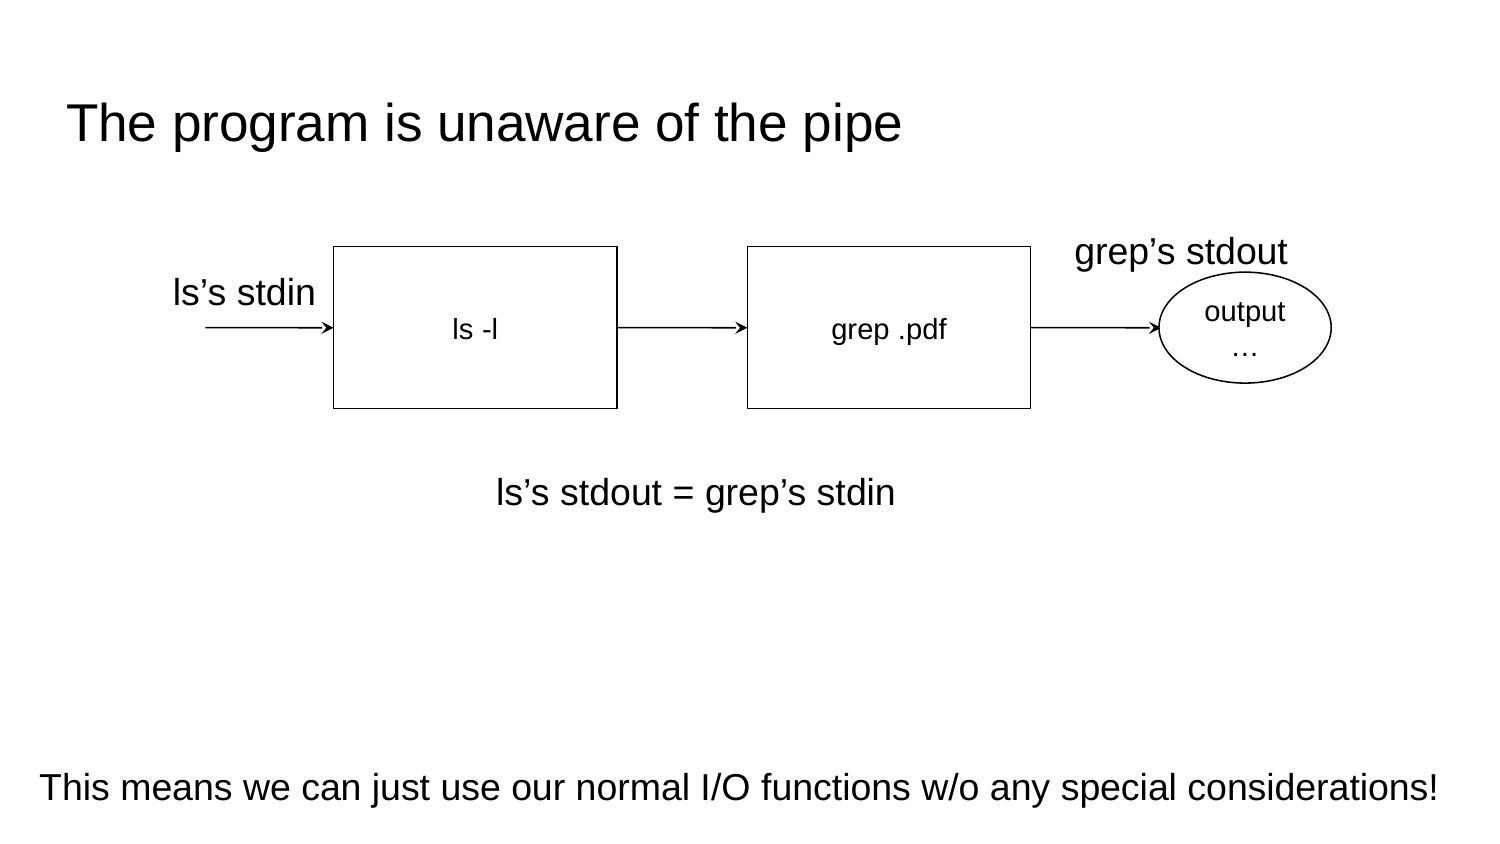

# The program is unaware of the pipe
grep’s stdout
ls -l
grep .pdf
output…
ls’s stdin
ls’s stdout = grep’s stdin
This means we can just use our normal I/O functions w/o any special considerations!